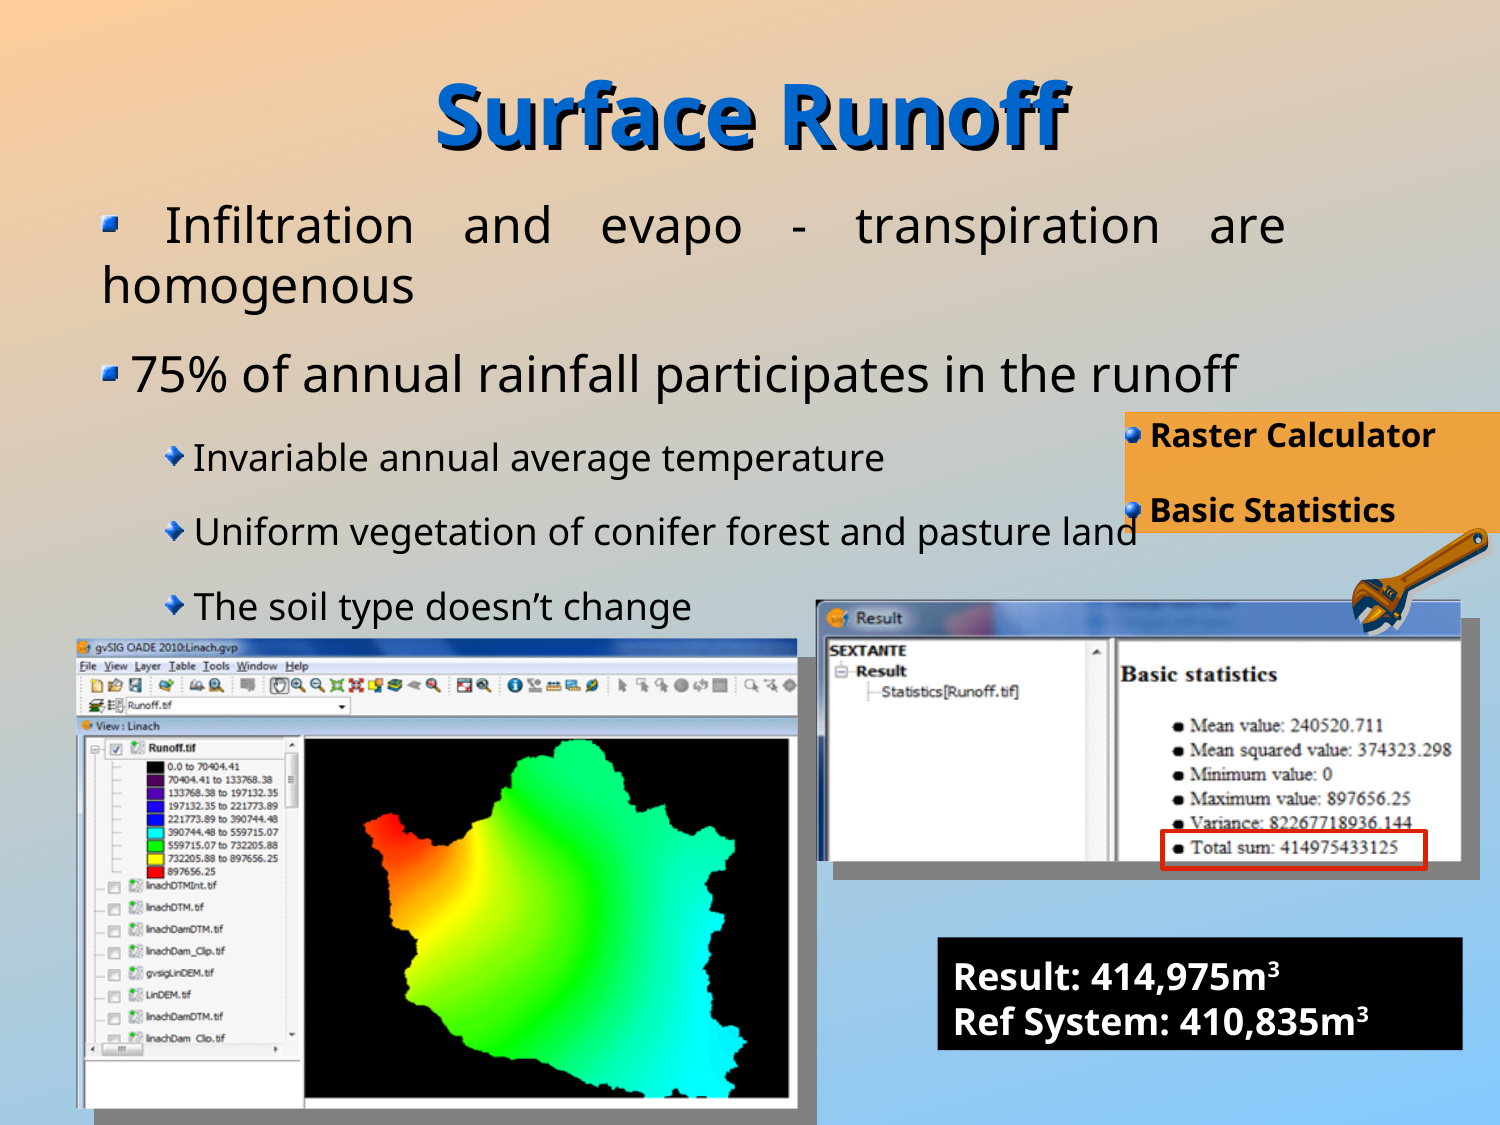

# Surface Runoff
 Infiltration and evapo - transpiration are homogenous
 75% of annual rainfall participates in the runoff
 Raster Calculator
 Basic Statistics
 Invariable annual average temperature
 Uniform vegetation of conifer forest and pasture land
 The soil type doesn’t change
Result: 414,975m3
Ref System: 410,835m3
9